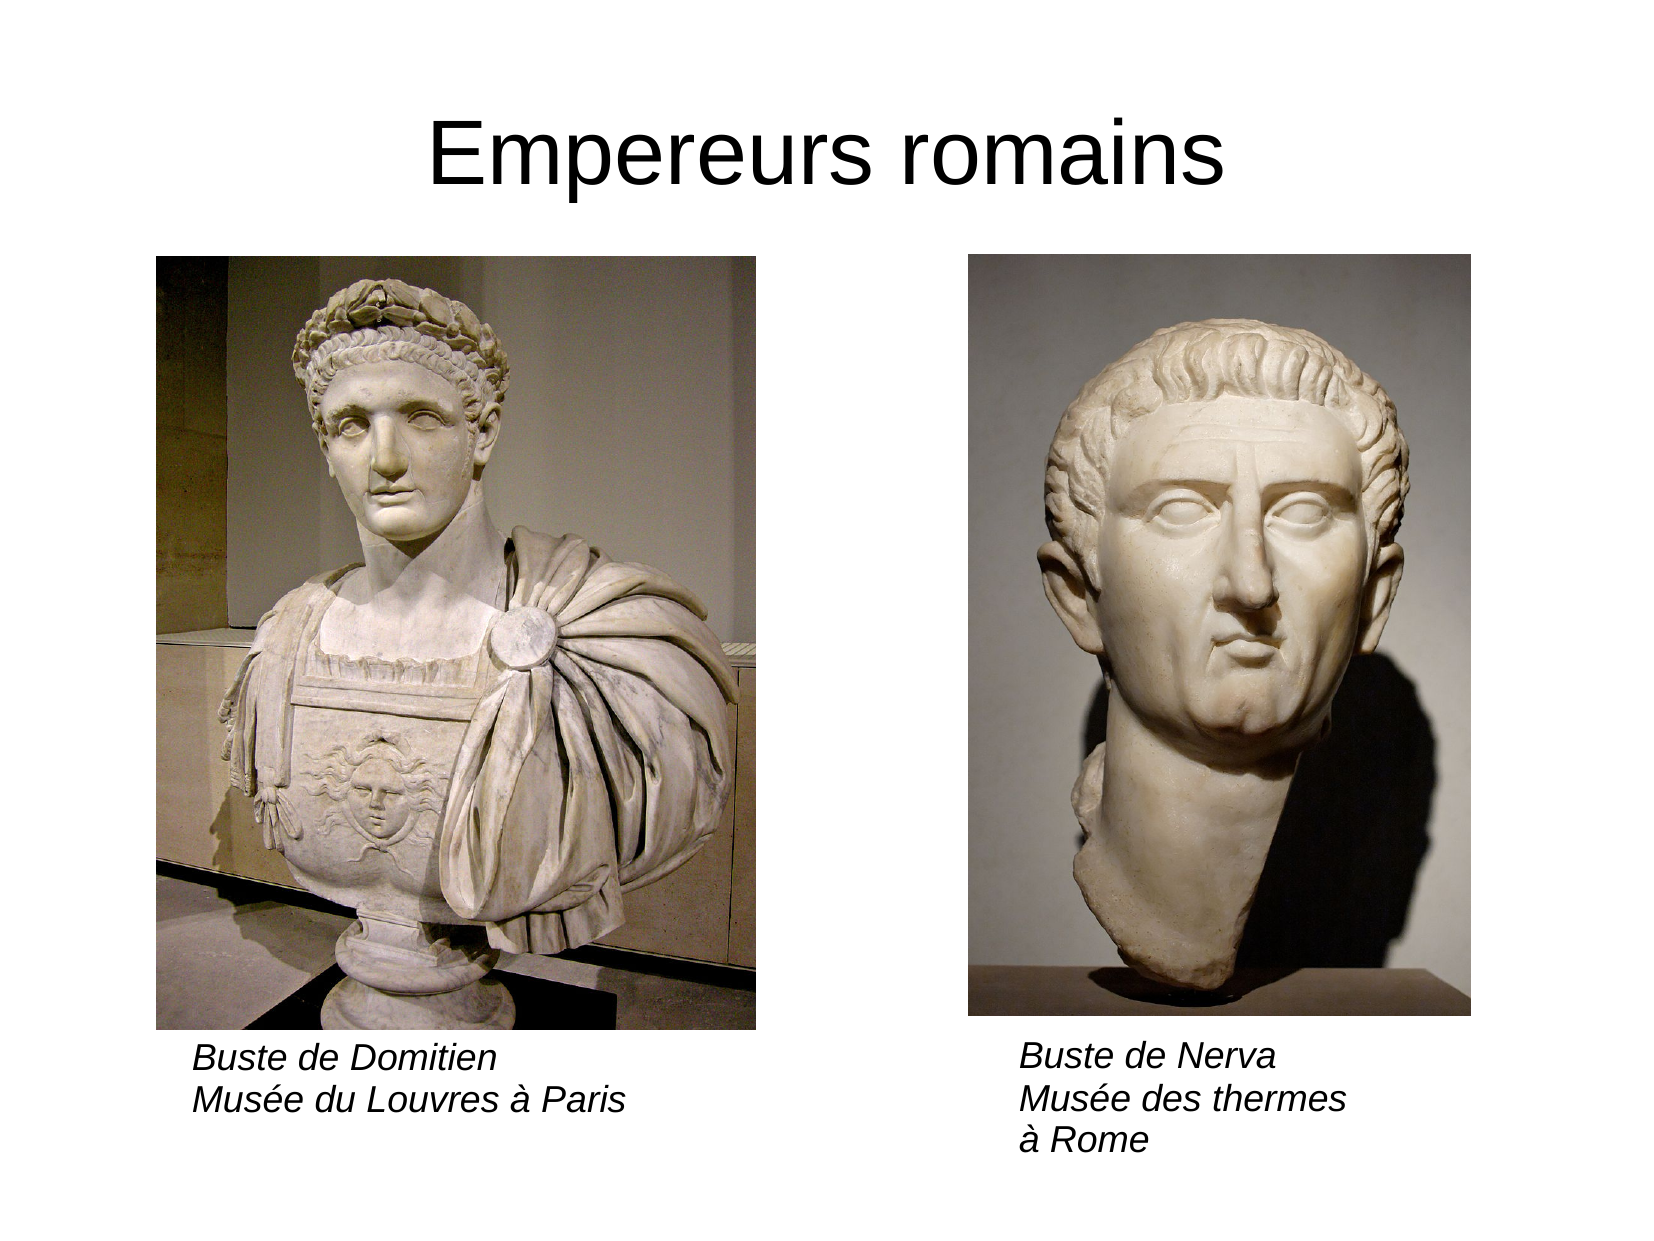

# Empereurs romains
Buste de Nerva
Musée des thermes à Rome
Buste de Domitien
Musée du Louvres à Paris